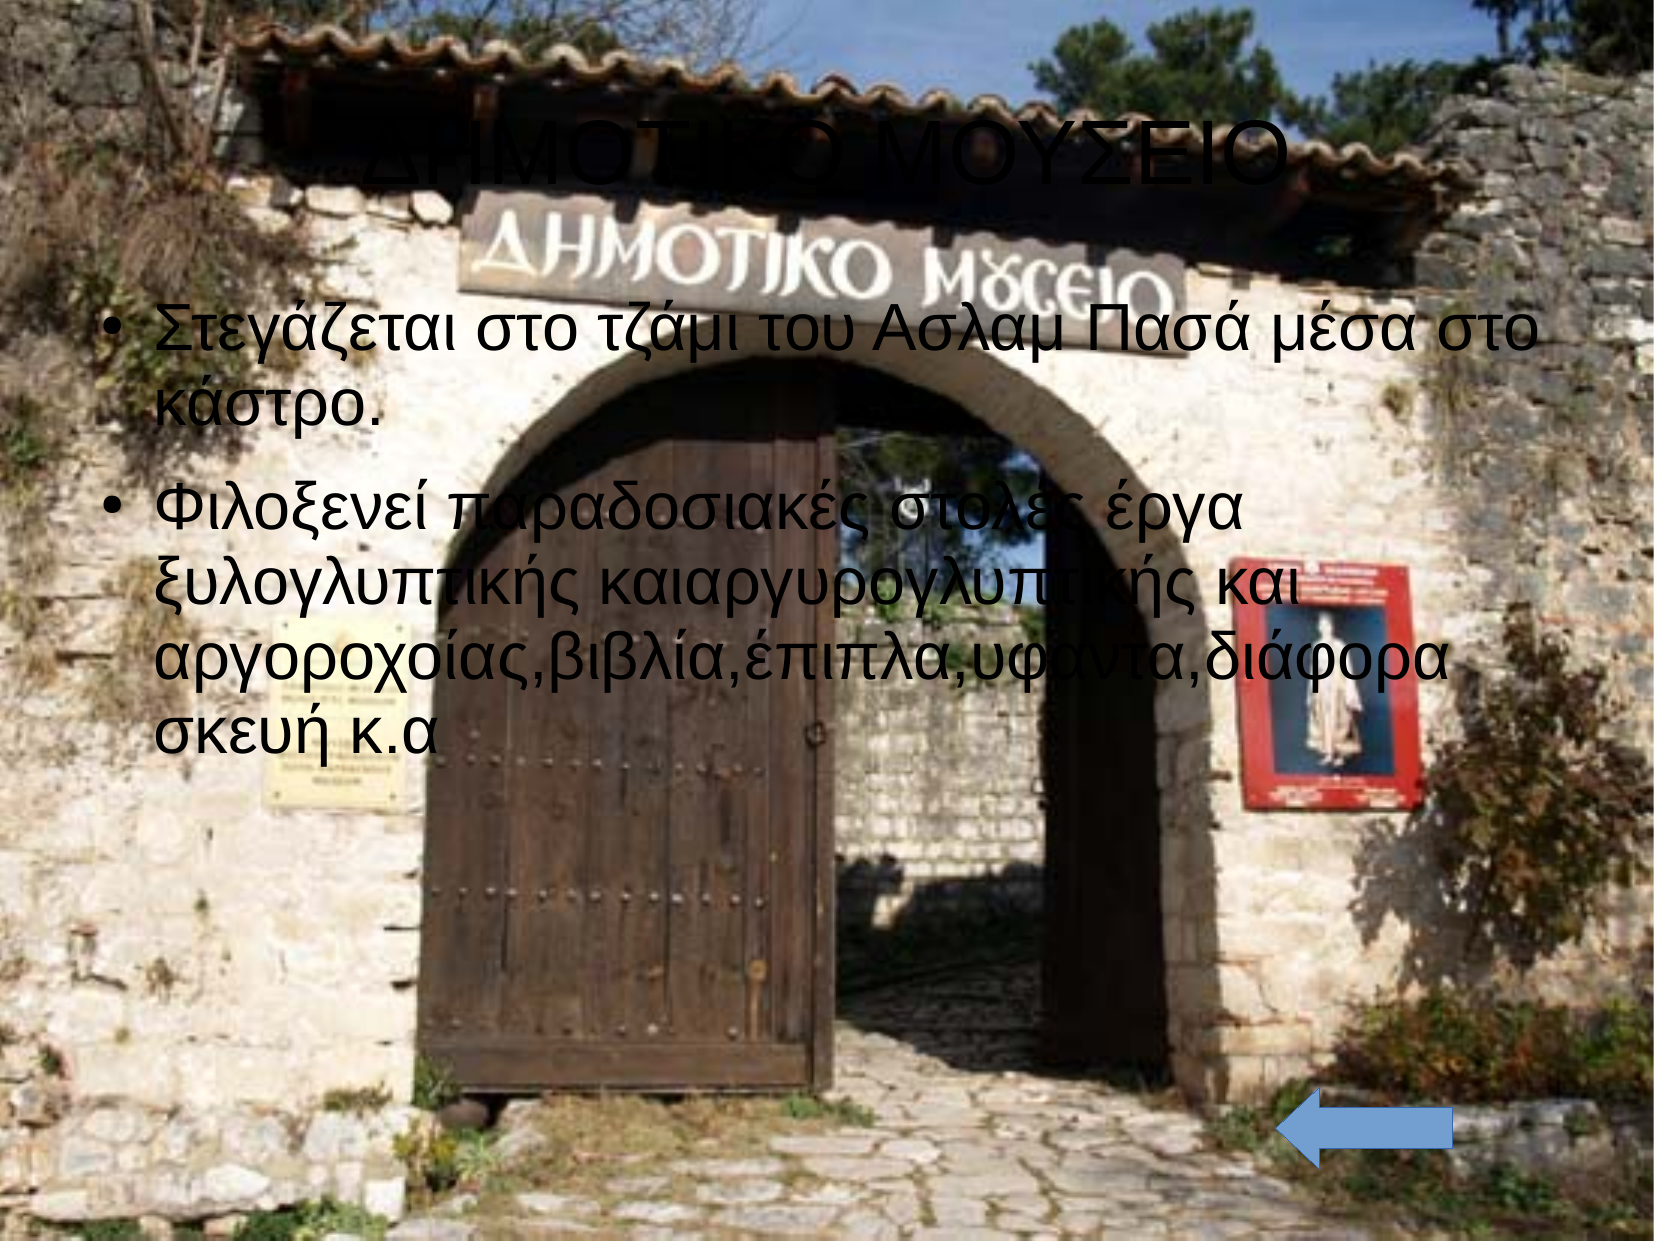

# ΔΗΜΟΤΙΚΟ ΜΟΥΣΕΙΟ
Στεγάζεται στο τζάμι του Ασλαμ Πασά μέσα στο κάστρο.
Φιλοξενεί παραδοσιακές στολές έργα ξυλογλυπτικής καιαργυρογλυπτικής και αργοροχοίας,βιβλία,έπιπλα,υφαντα,διάφορα σκευή κ.α